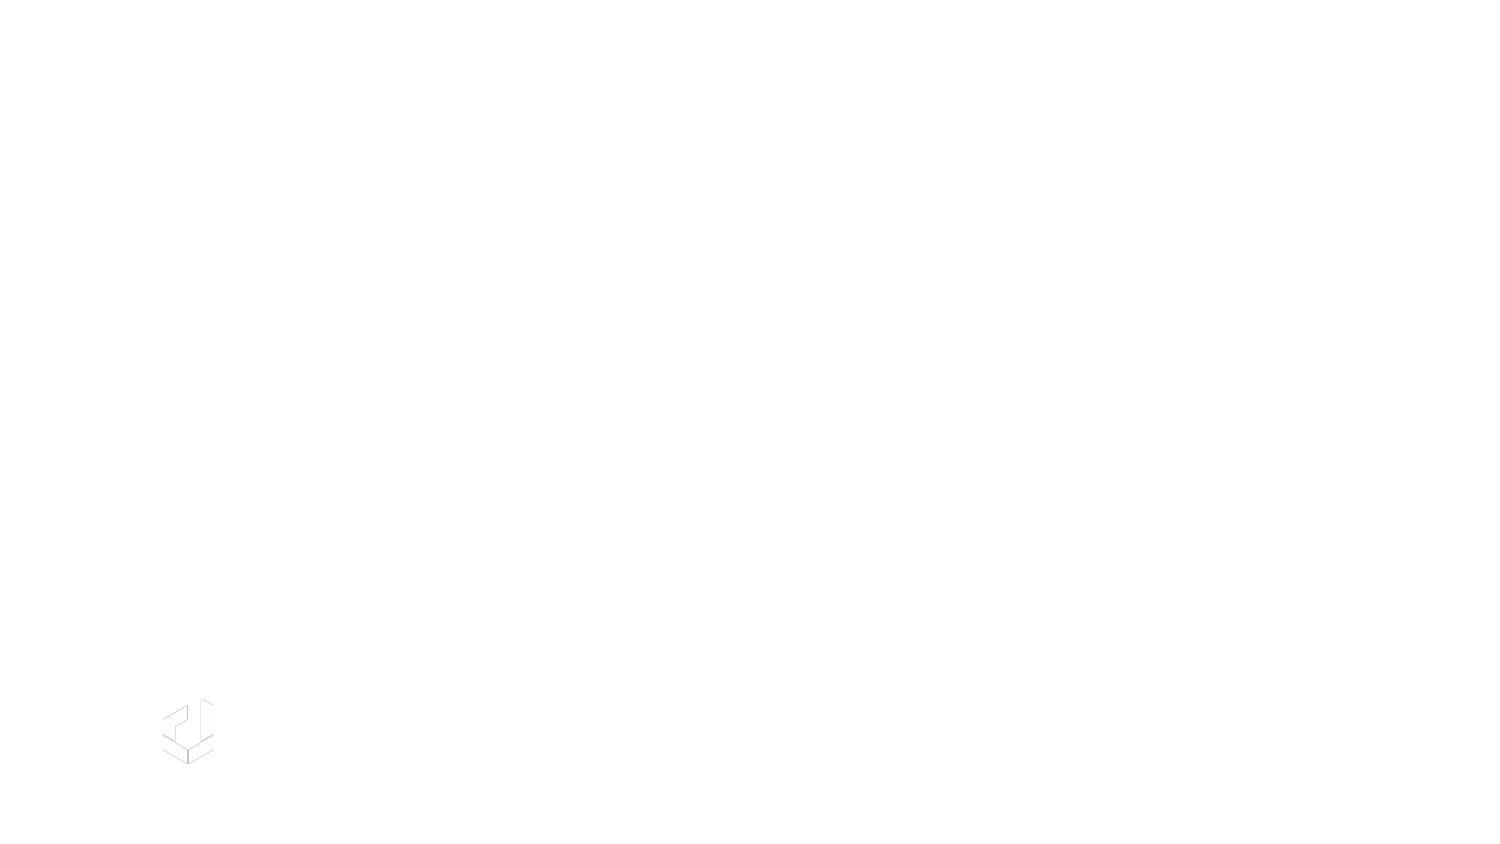

# Pattern:
Check eligibility to use the service